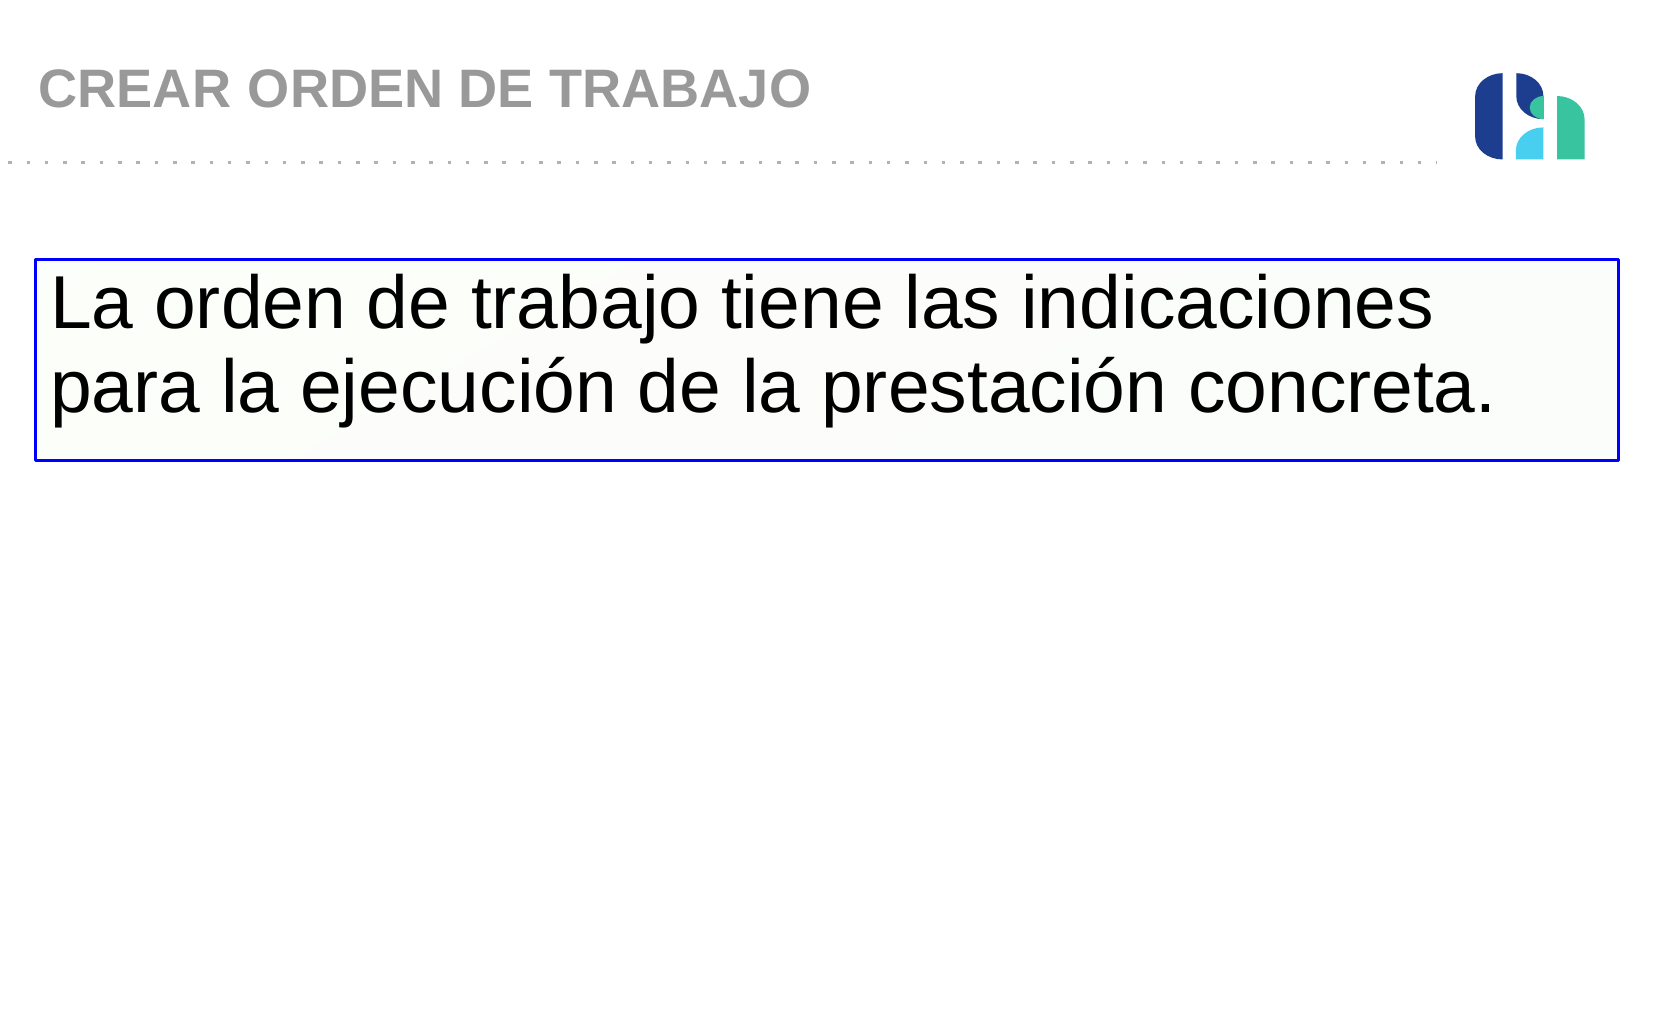

CREAR ORDEN DE TRABAJO
La orden de trabajo tiene las indicaciones para la ejecución de la prestación concreta.